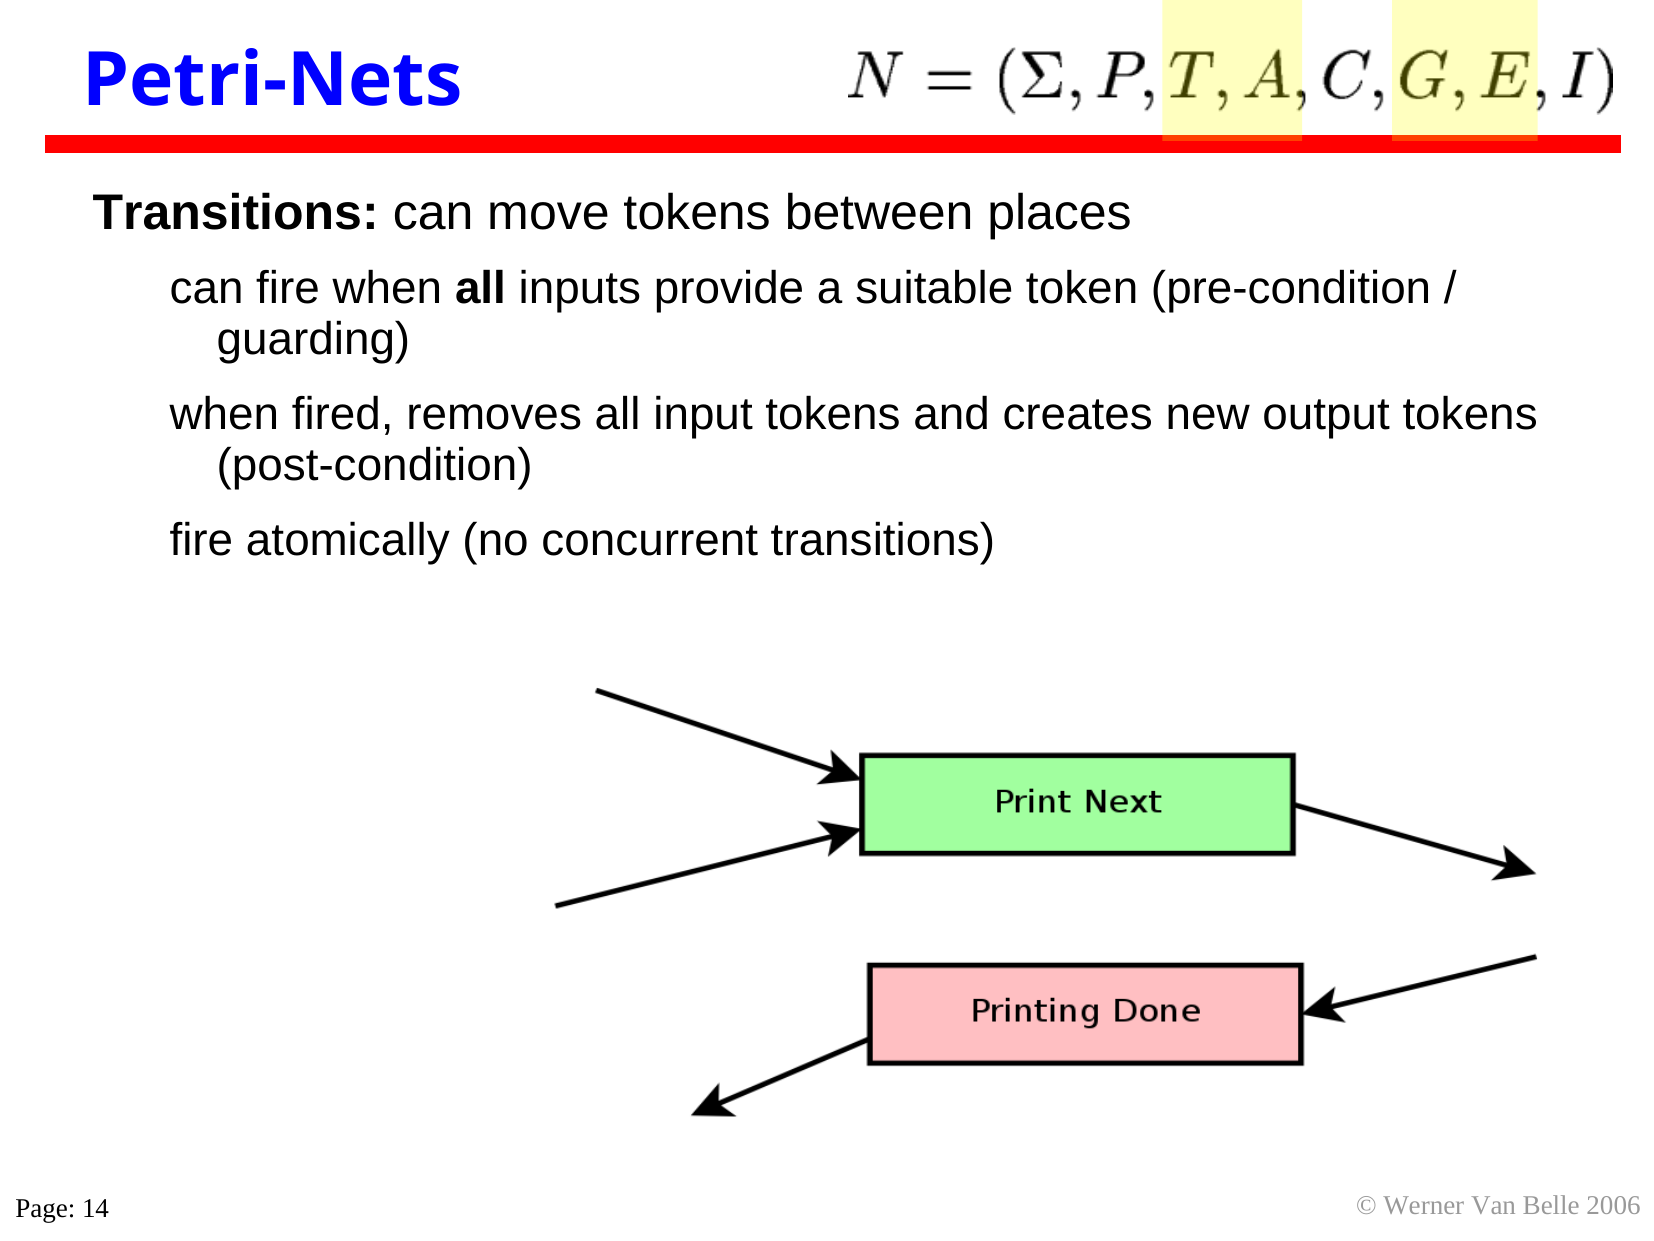

# Petri-Nets
Transitions: can move tokens between places
can fire when all inputs provide a suitable token (pre-condition / guarding)
when fired, removes all input tokens and creates new output tokens (post-condition)
fire atomically (no concurrent transitions)